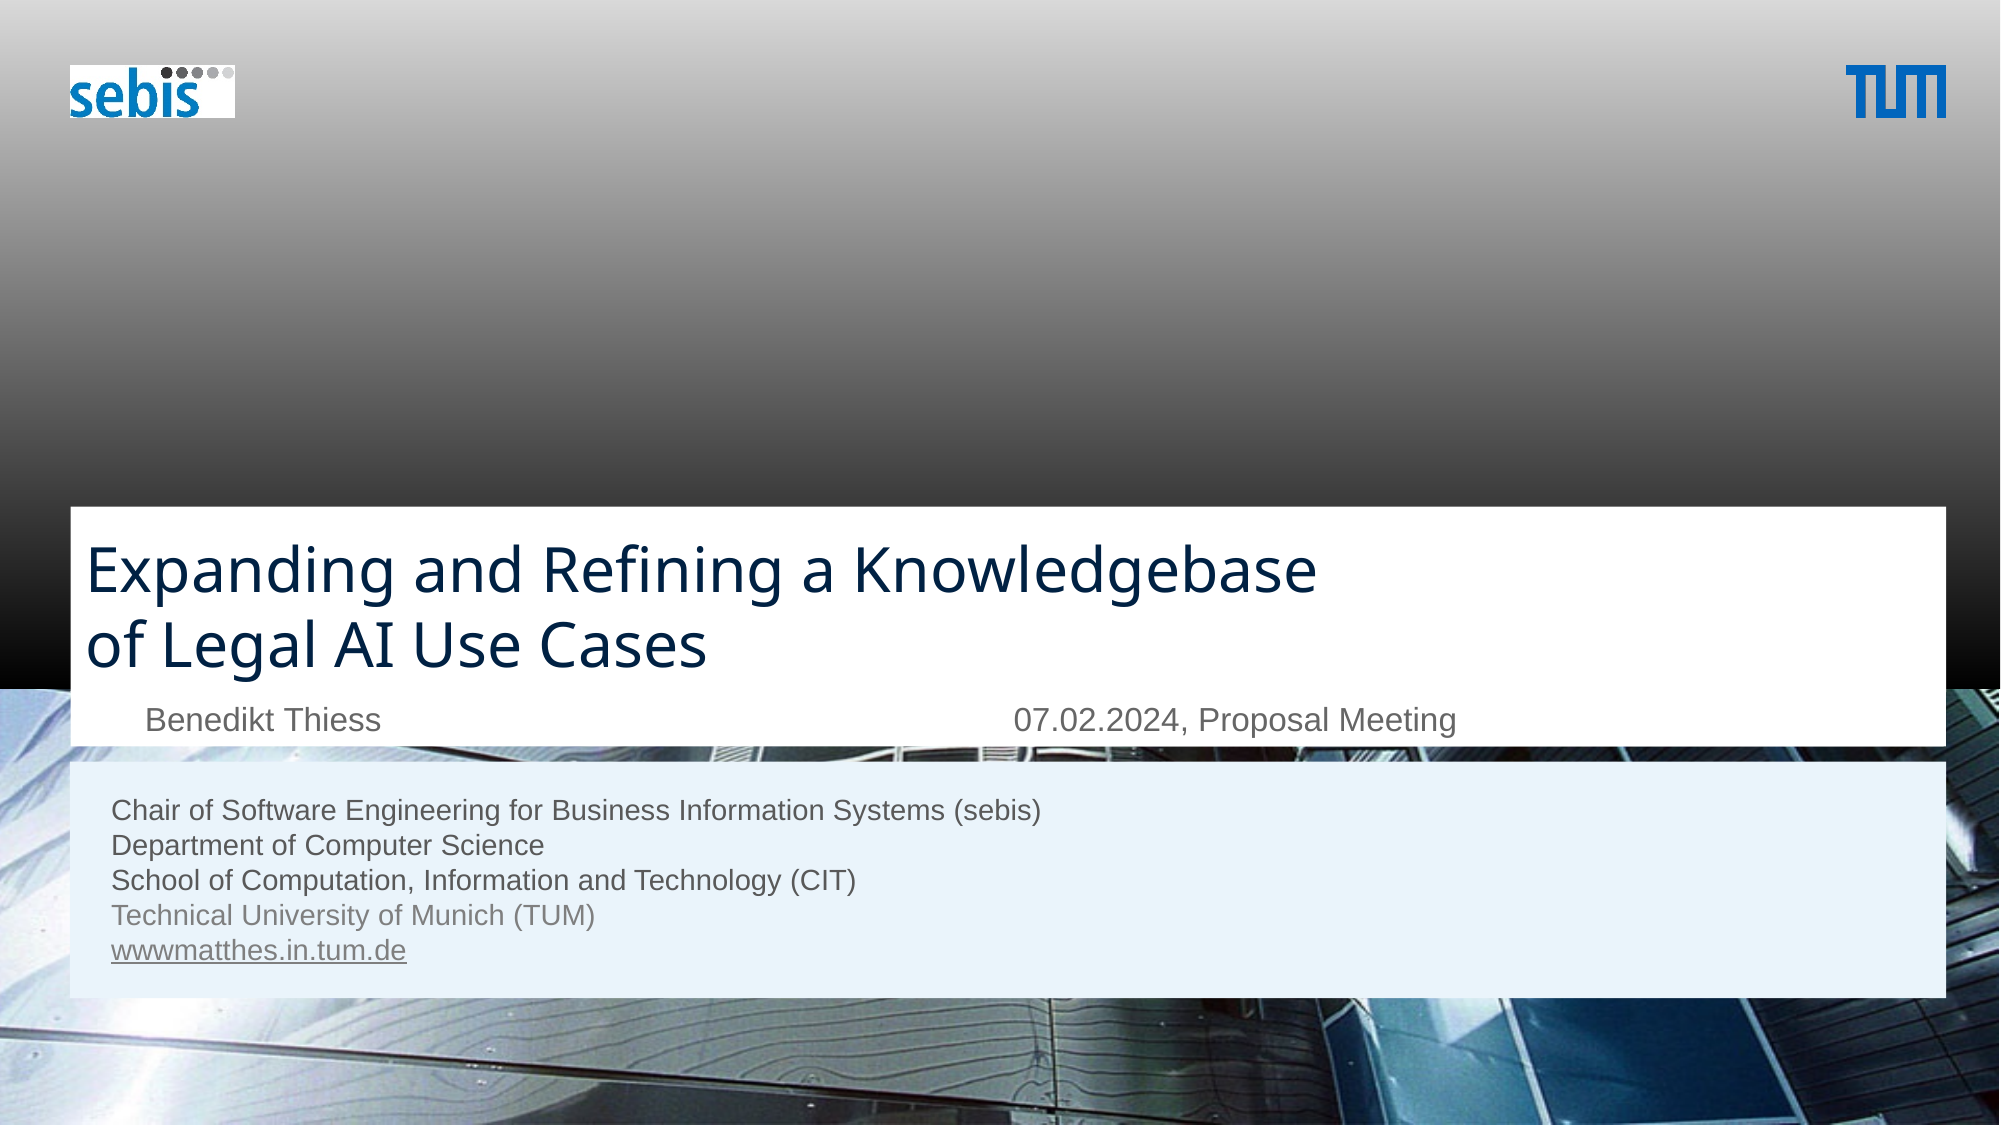

# Expanding and Refining a Knowledgebase of Legal AI Use Cases
Benedikt Thiess
07.02.2024, Proposal Meeting